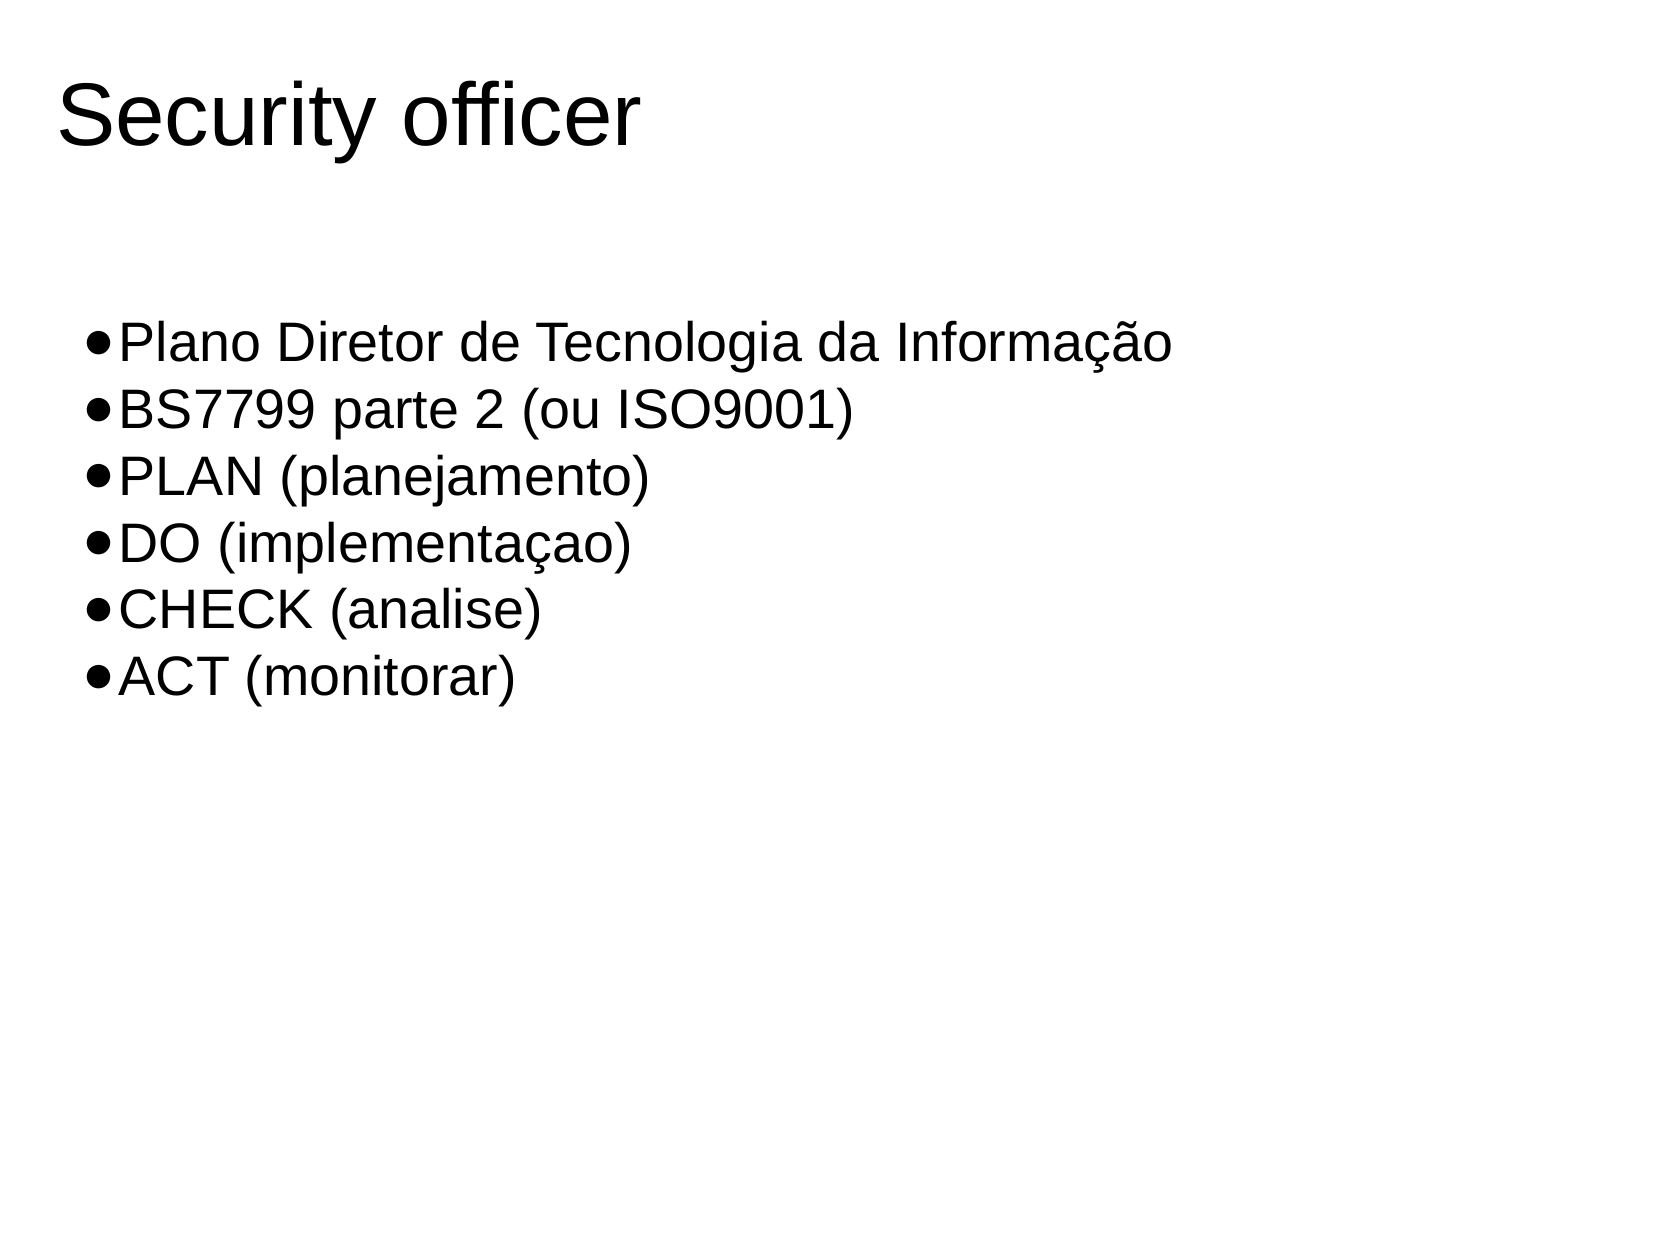

# Security officer
Plano Diretor de Tecnologia da Informação
BS7799 parte 2 (ou ISO9001)
PLAN (planejamento)
DO (implementaçao)
CHECK (analise)
ACT (monitorar)